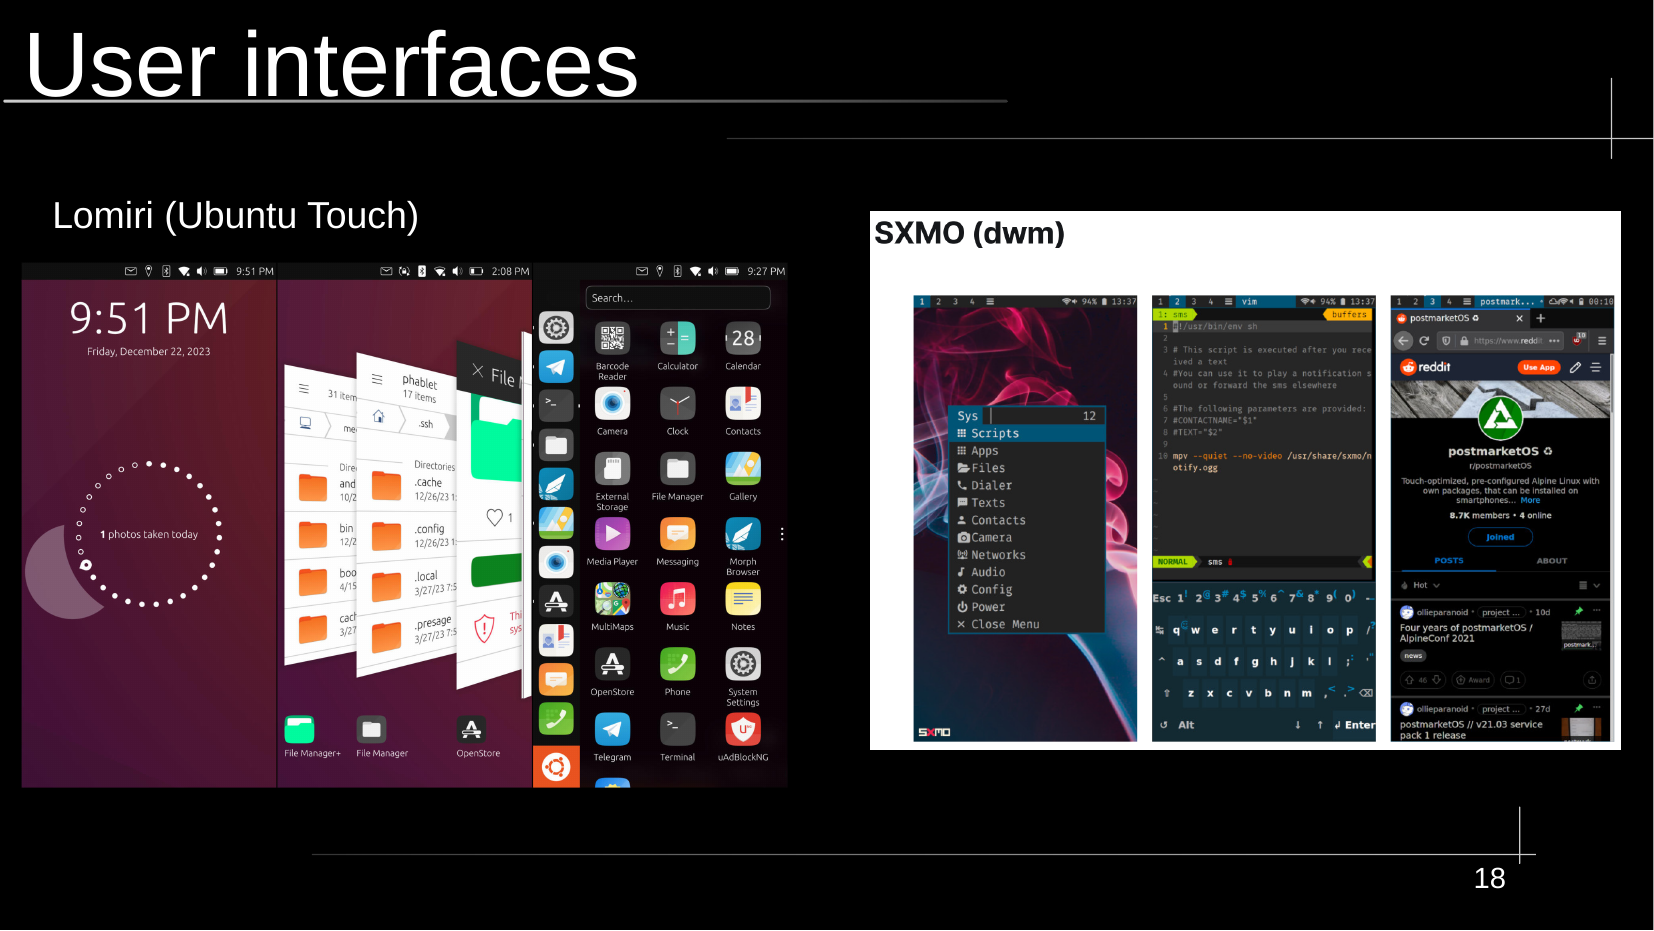

# User interfaces
Lomiri (Ubuntu Touch)
18